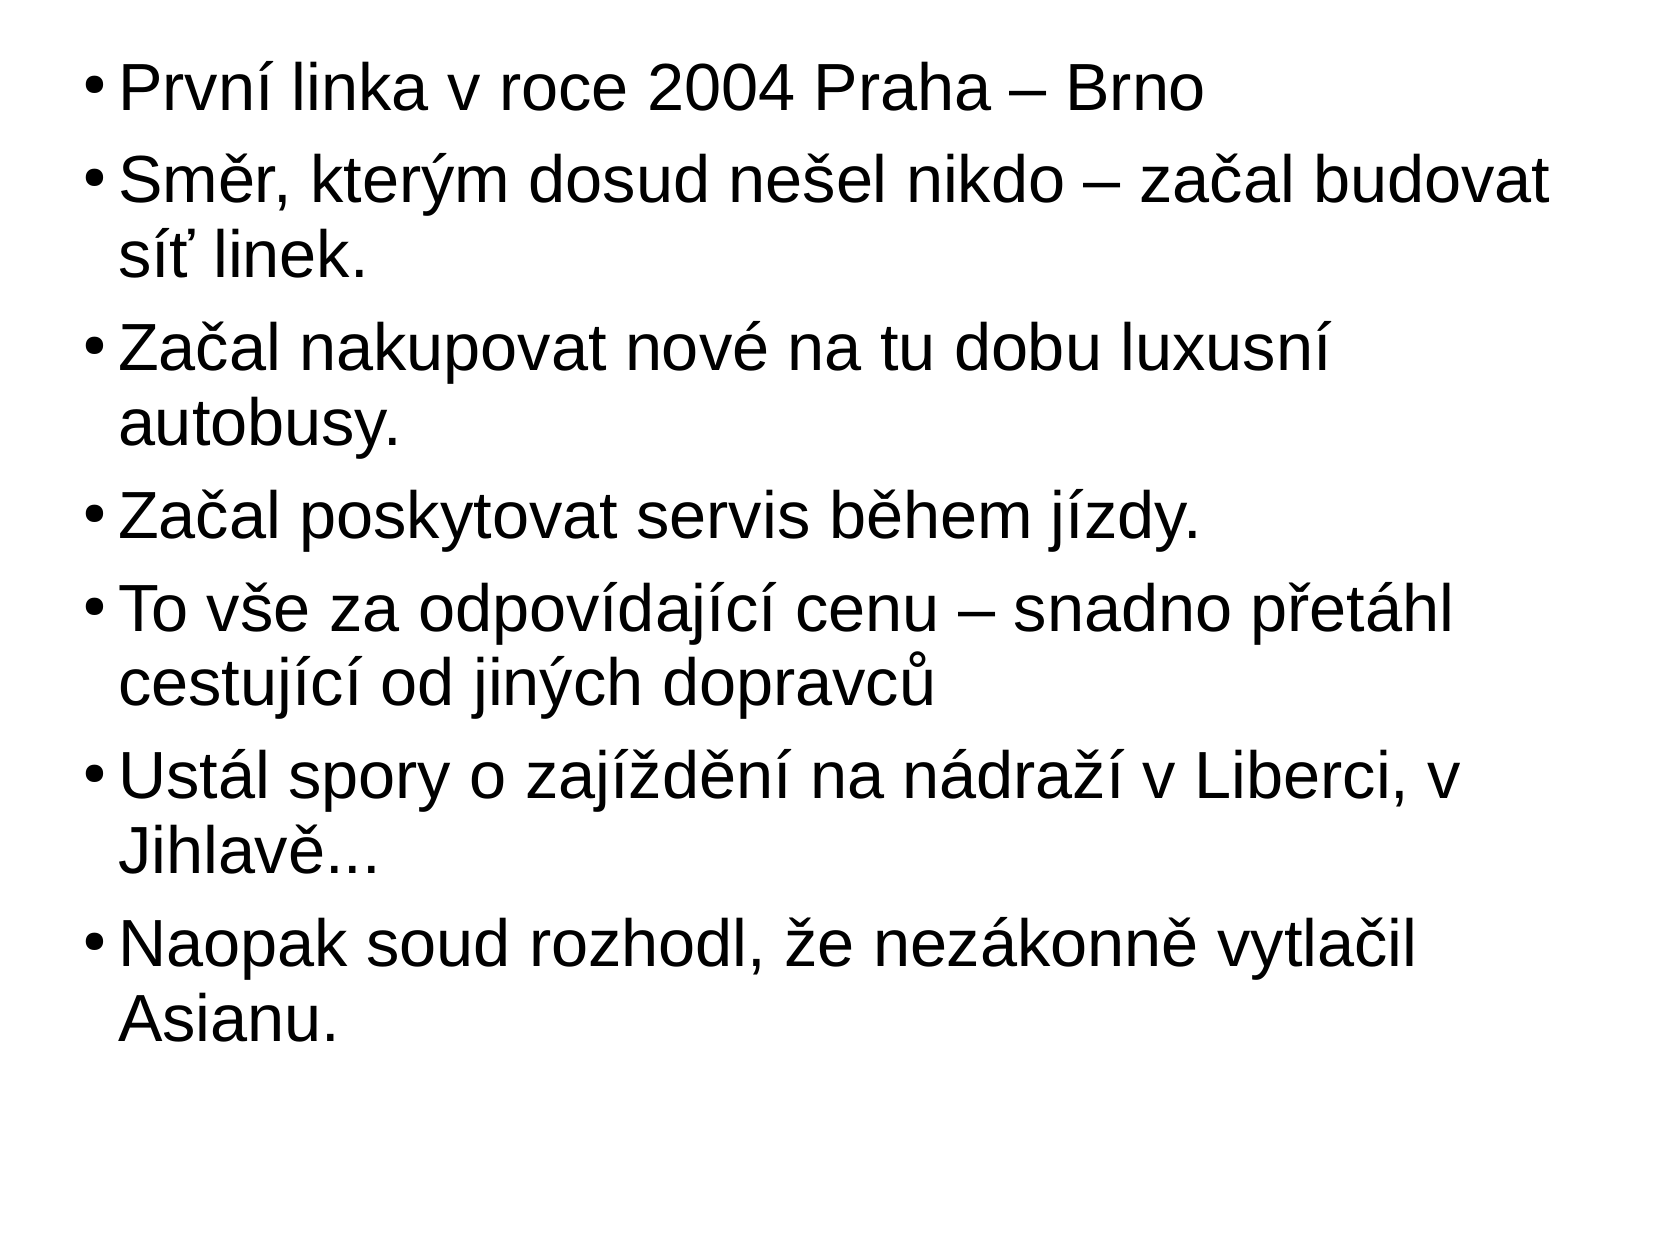

# První linka v roce 2004 Praha – Brno
Směr, kterým dosud nešel nikdo – začal budovat síť linek.
Začal nakupovat nové na tu dobu luxusní autobusy.
Začal poskytovat servis během jízdy.
To vše za odpovídající cenu – snadno přetáhl cestující od jiných dopravců
Ustál spory o zajíždění na nádraží v Liberci, v Jihlavě...
Naopak soud rozhodl, že nezákonně vytlačil Asianu.